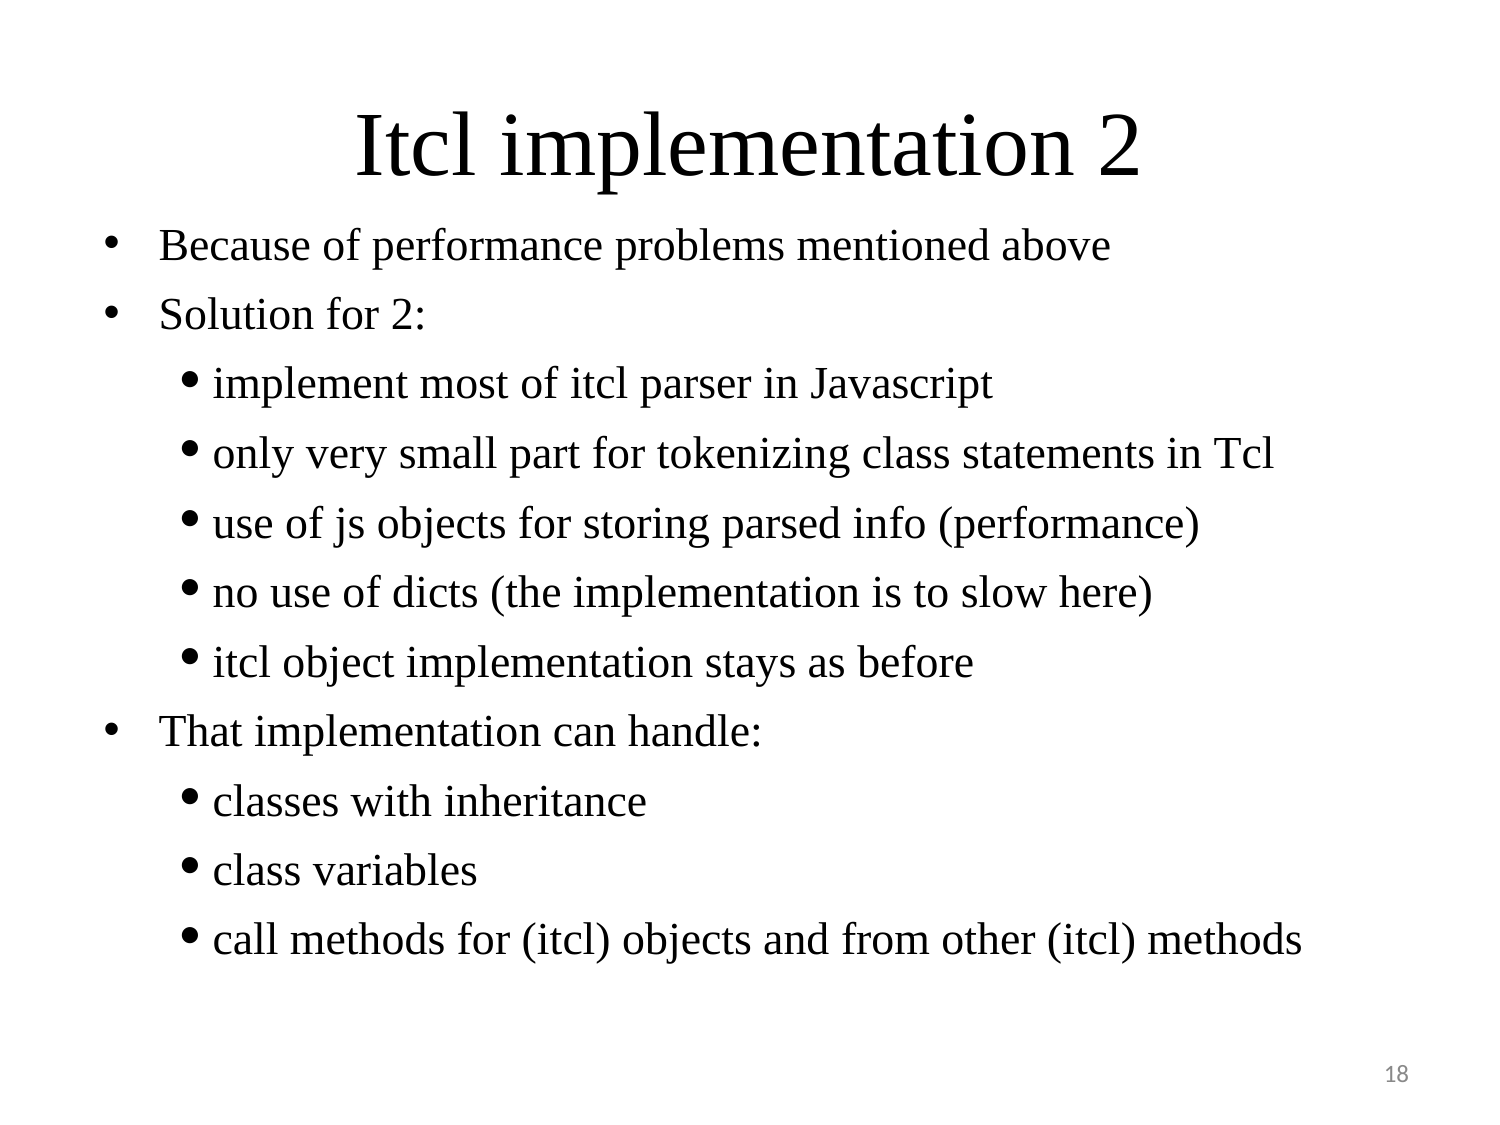

Itcl implementation 2‏
Because of performance problems mentioned above
Solution for 2:
 implement most of itcl parser in Javascript
 only very small part for tokenizing class statements in Tcl
 use of js objects for storing parsed info (performance)
 no use of dicts (the implementation is to slow here)
 itcl object implementation stays as before
That implementation can handle:
 classes with inheritance
 class variables
 call methods for (itcl) objects and from other (itcl) methods
18